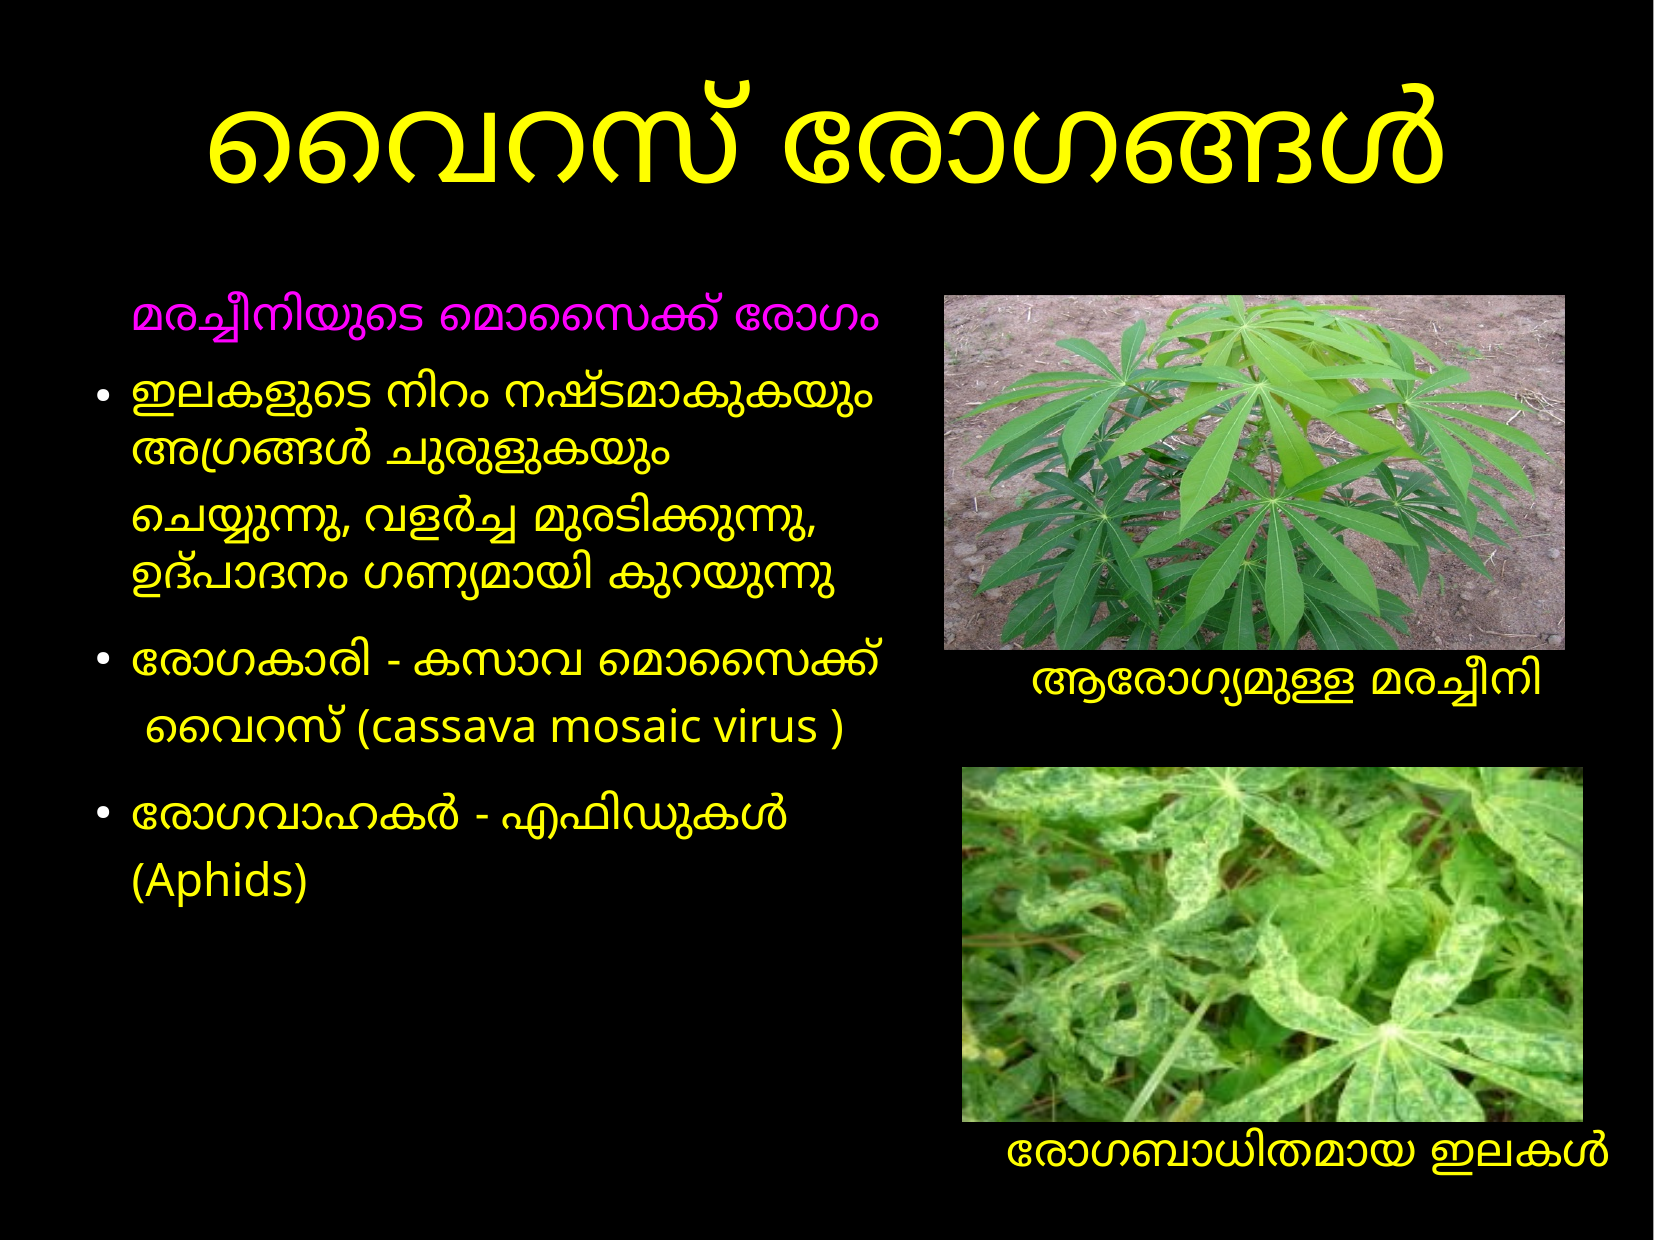

# വൈറസ് രോഗങ്ങള്‍
മരച്ചീനിയുടെ മൊസൈക്ക് രോഗം
ഇലകളുടെ നിറം നഷ്ടമാകുകയും അഗ്രങ്ങള്‍ ചുരുളുകയും ചെയ്യുന്നു, വളര്‍ച്ച മുരടിക്കുന്നു, ഉദ്പാദനം ഗണ്യമായി കുറയുന്നു
രോഗകാരി - കസാവ മൊസൈക്ക് വൈറസ് (cassava mosaic virus )
രോഗവാഹകര്‍ - എഫിഡുകള്‍ (Aphids)
ആരോഗ്യമുള്ള മരച്ചീനി
രോഗബാധിതമായ ഇലകള്‍